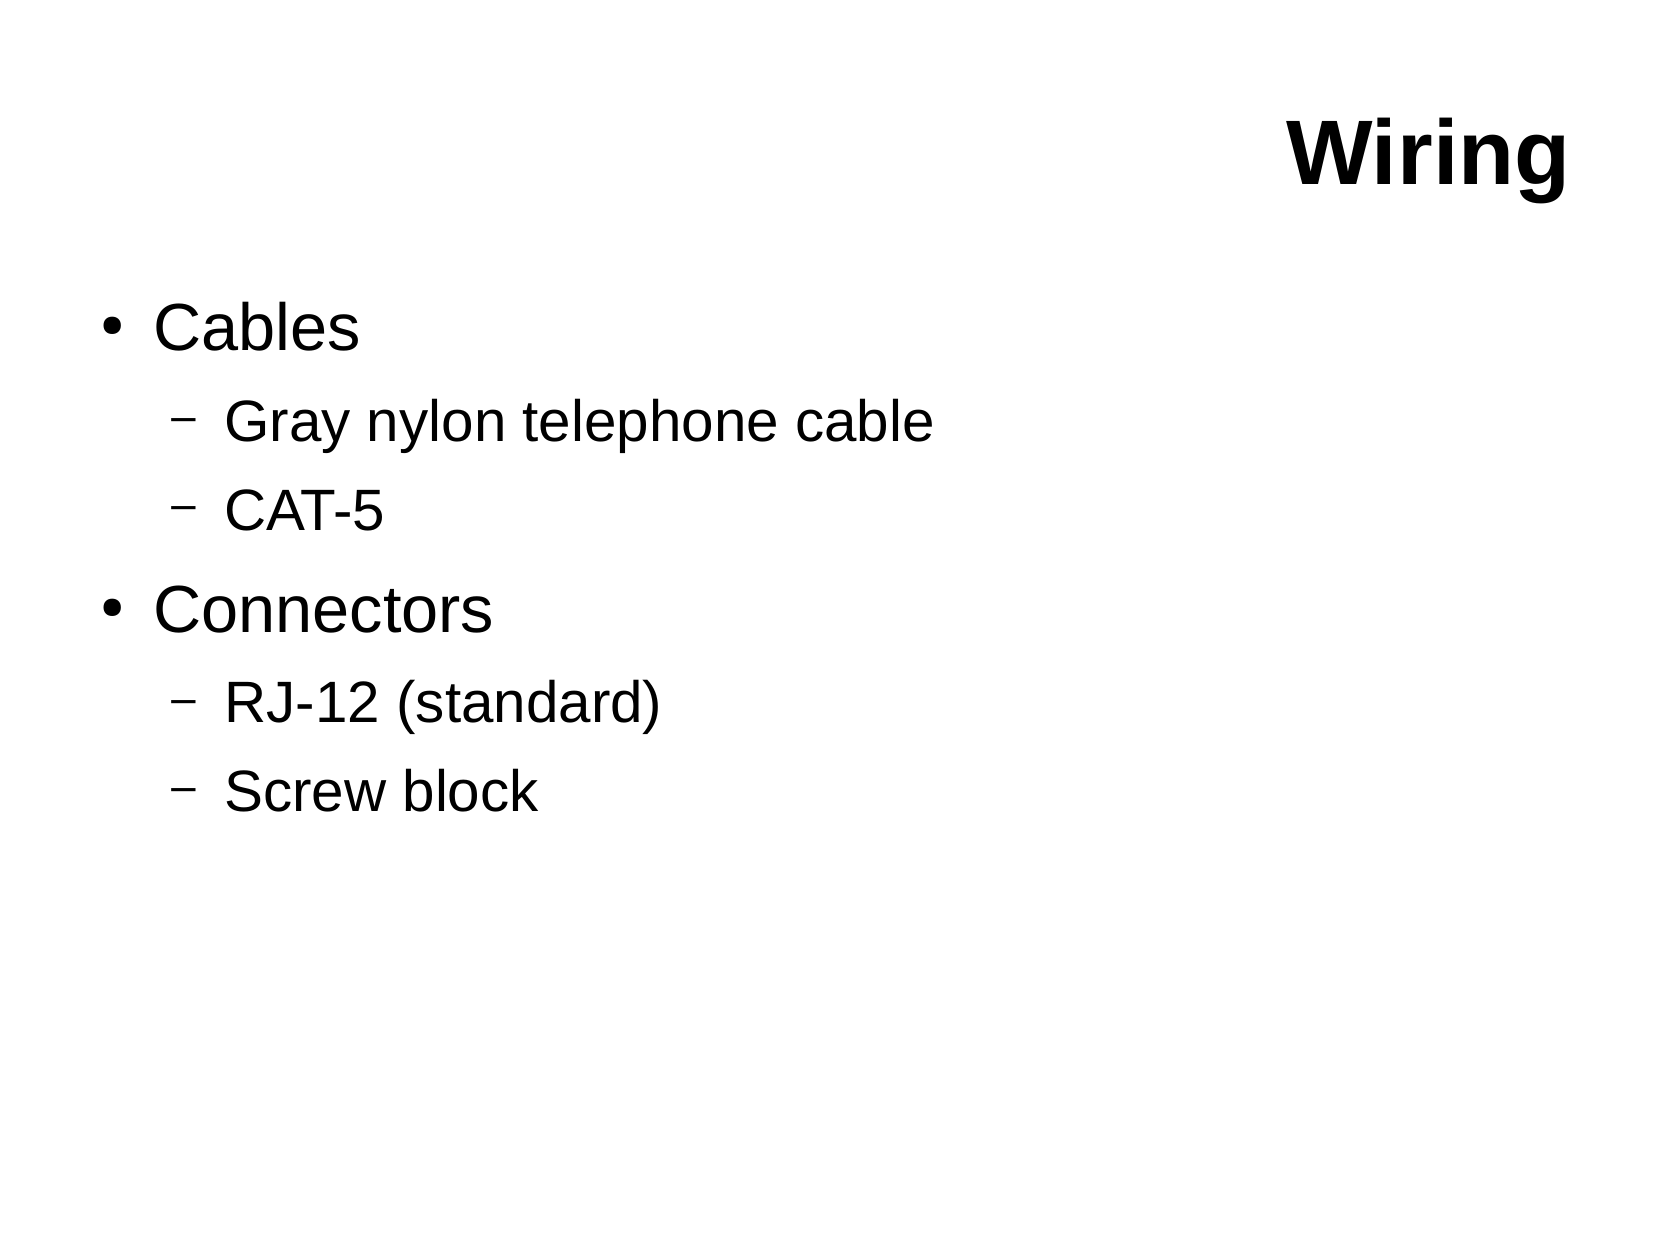

# Wiring
Cables
Gray nylon telephone cable
CAT-5
Connectors
RJ-12 (standard)
Screw block